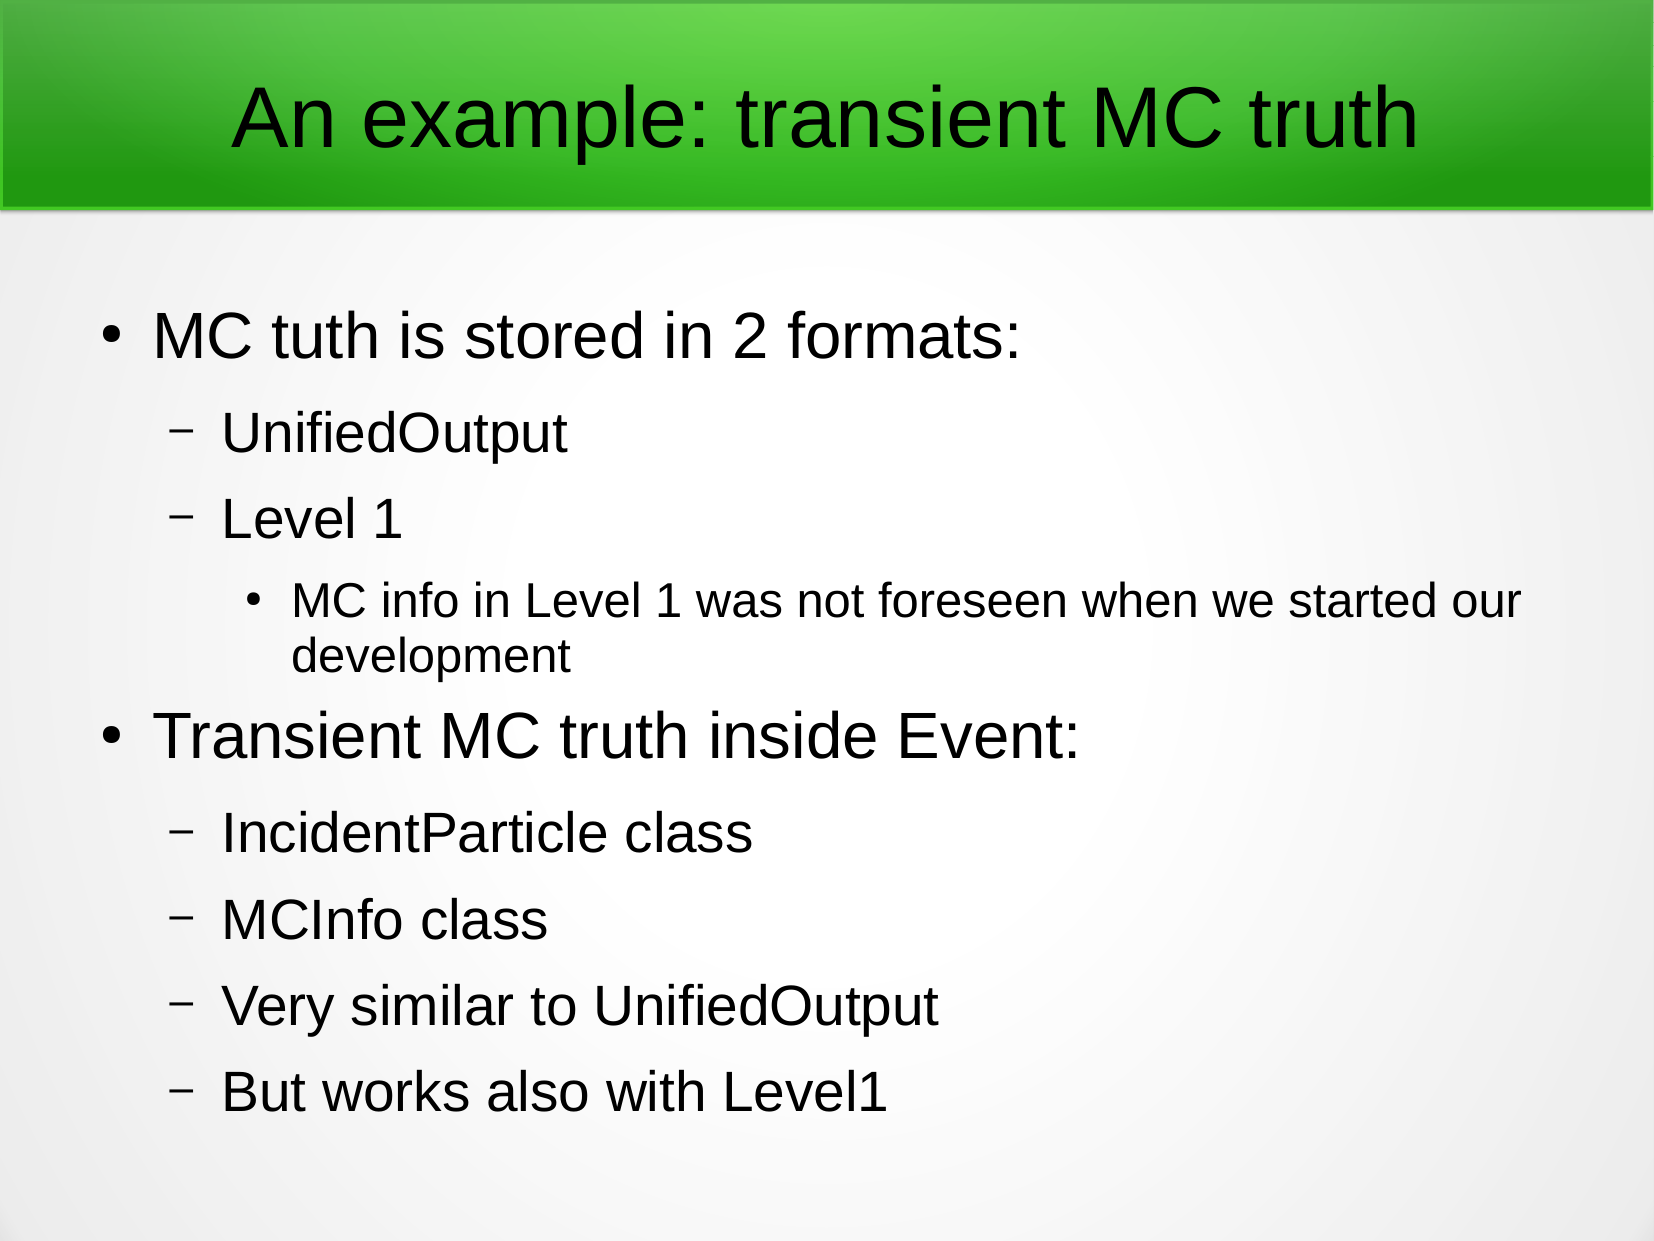

# An example: transient MC truth
MC tuth is stored in 2 formats:
UnifiedOutput
Level 1
MC info in Level 1 was not foreseen when we started our development
Transient MC truth inside Event:
IncidentParticle class
MCInfo class
Very similar to UnifiedOutput
But works also with Level1